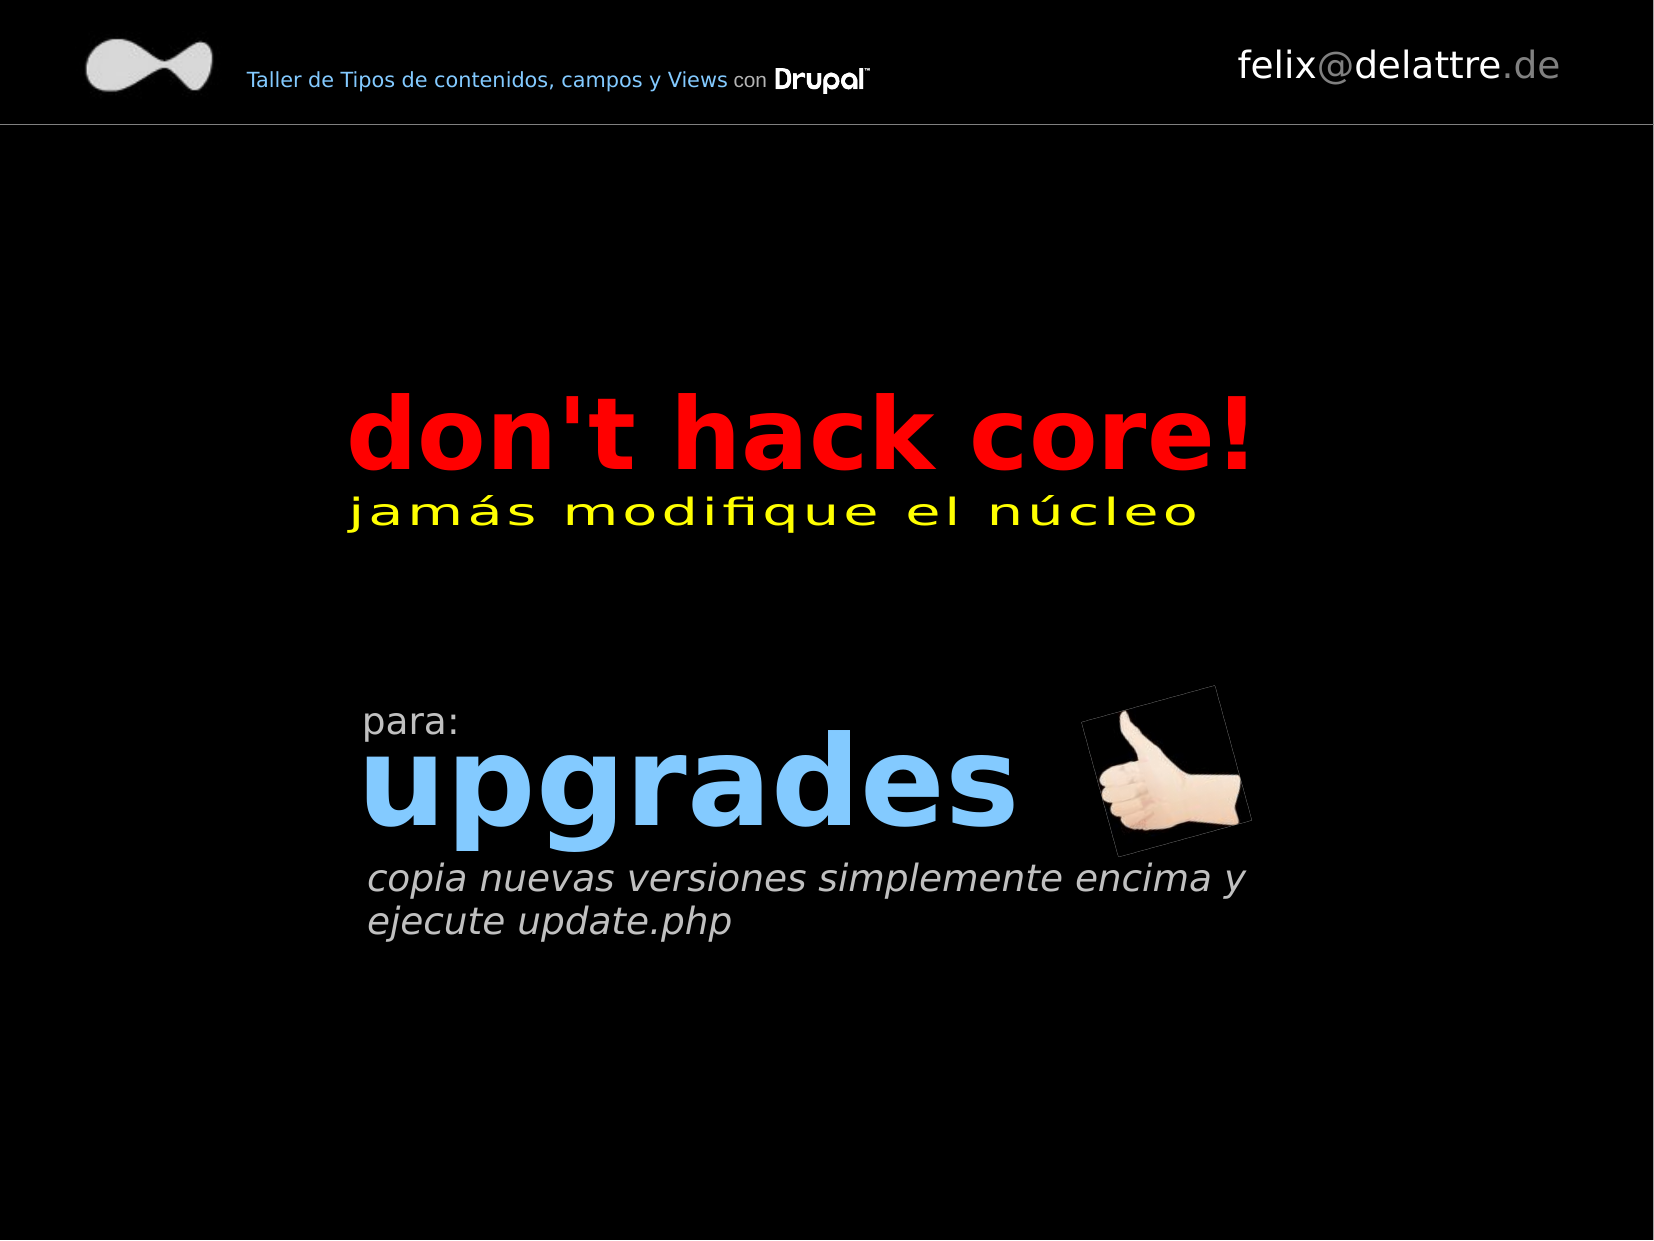

don't hack core!
jamás modifique el núcleo
para:
upgrades
copia nuevas versiones simplemente encima y ejecute update.php